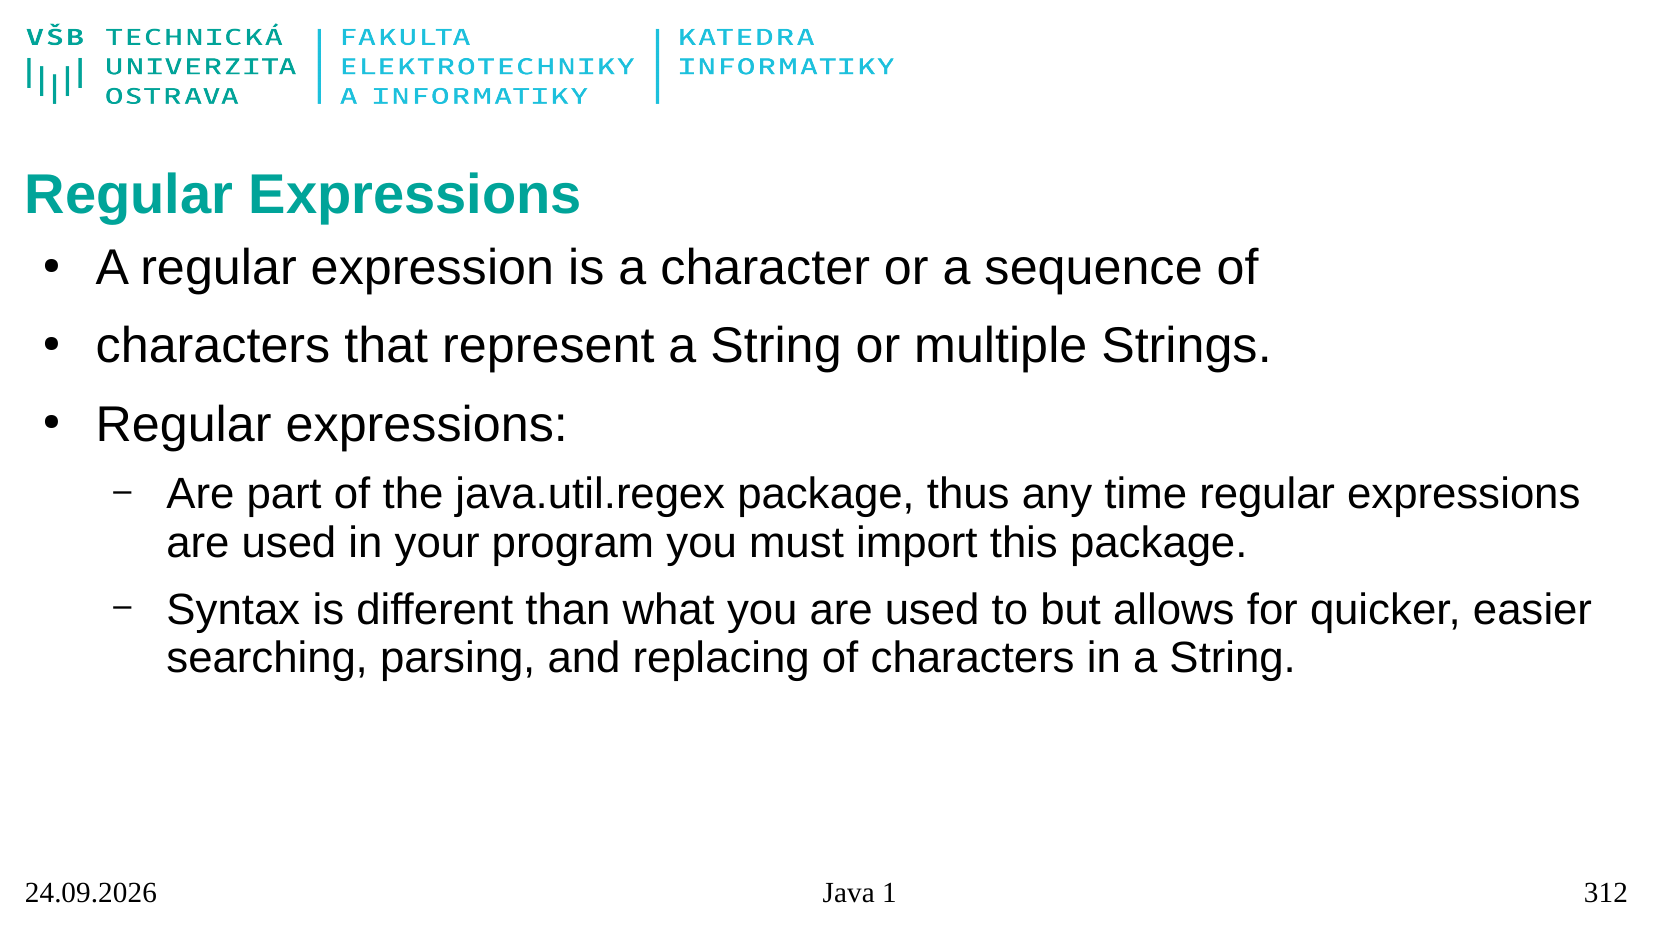

# Regular Expressions
A regular expression is a character or a sequence of
characters that represent a String or multiple Strings.
Regular expressions:
Are part of the java.util.regex package, thus any time regular expressions are used in your program you must import this package.
Syntax is different than what you are used to but allows for quicker, easier searching, parsing, and replacing of characters in a String.
Java 1
312